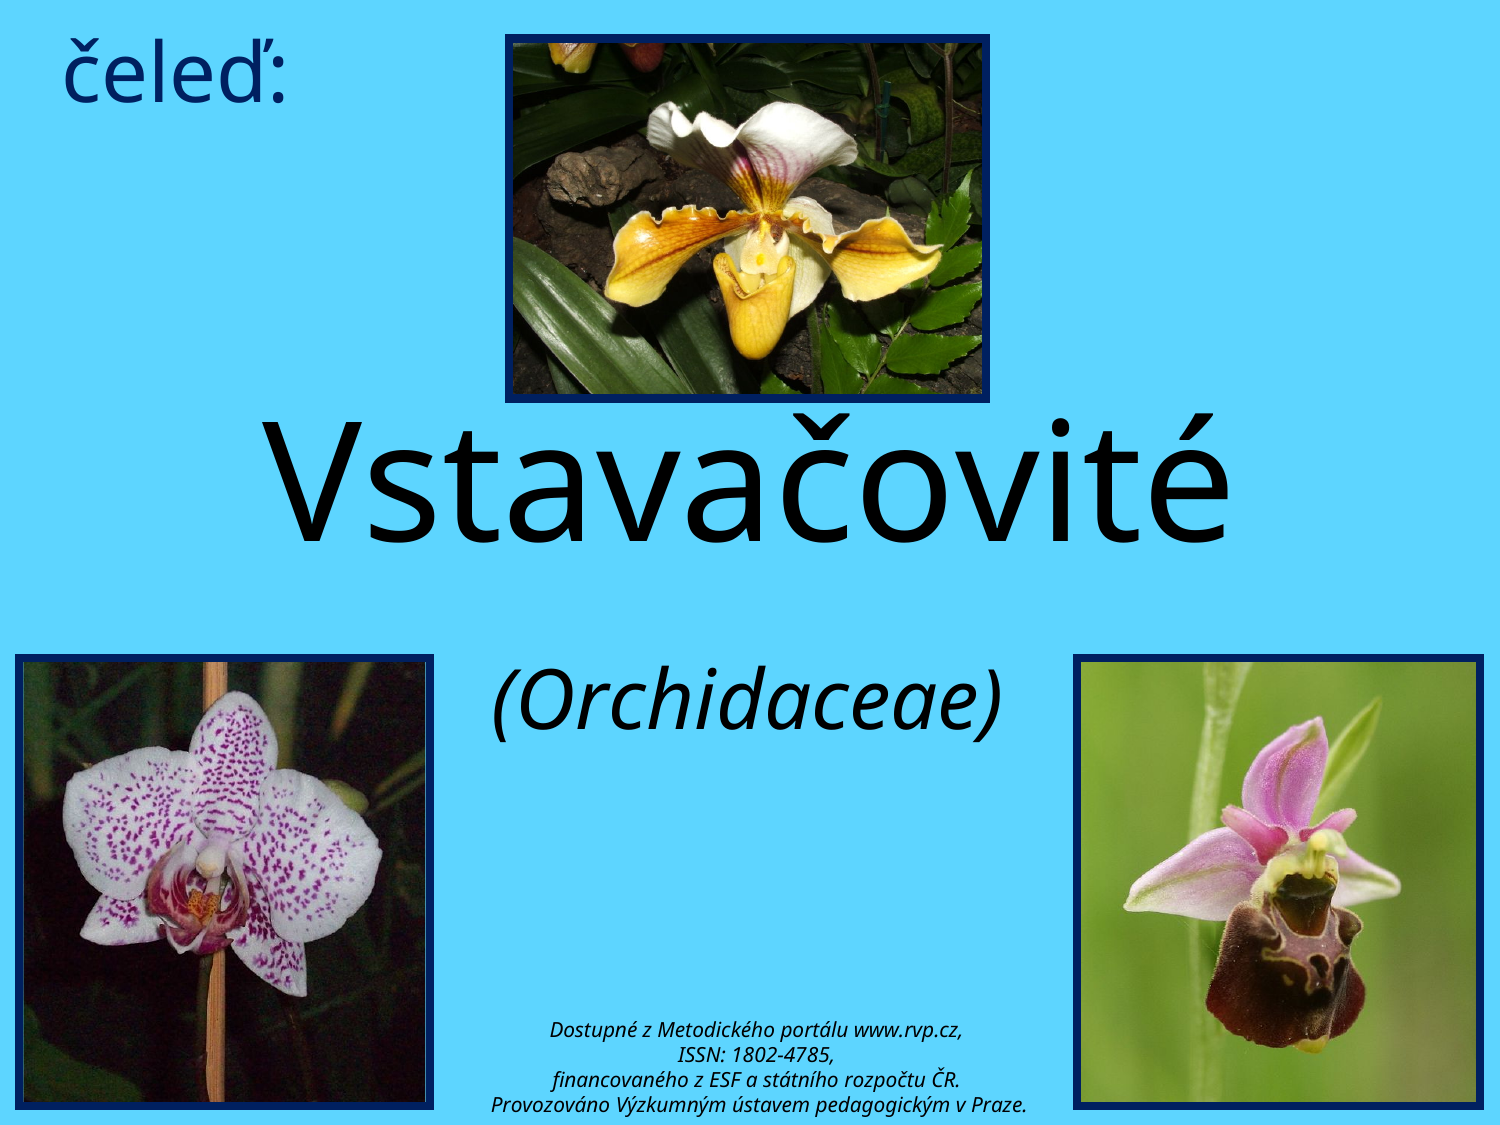

čeleď:
# Vstavačovité
(Orchidaceae)
Dostupné z Metodického portálu www.rvp.cz,
ISSN: 1802-4785,
financovaného z ESF a státního rozpočtu ČR.
Provozováno Výzkumným ústavem pedagogickým v Praze.